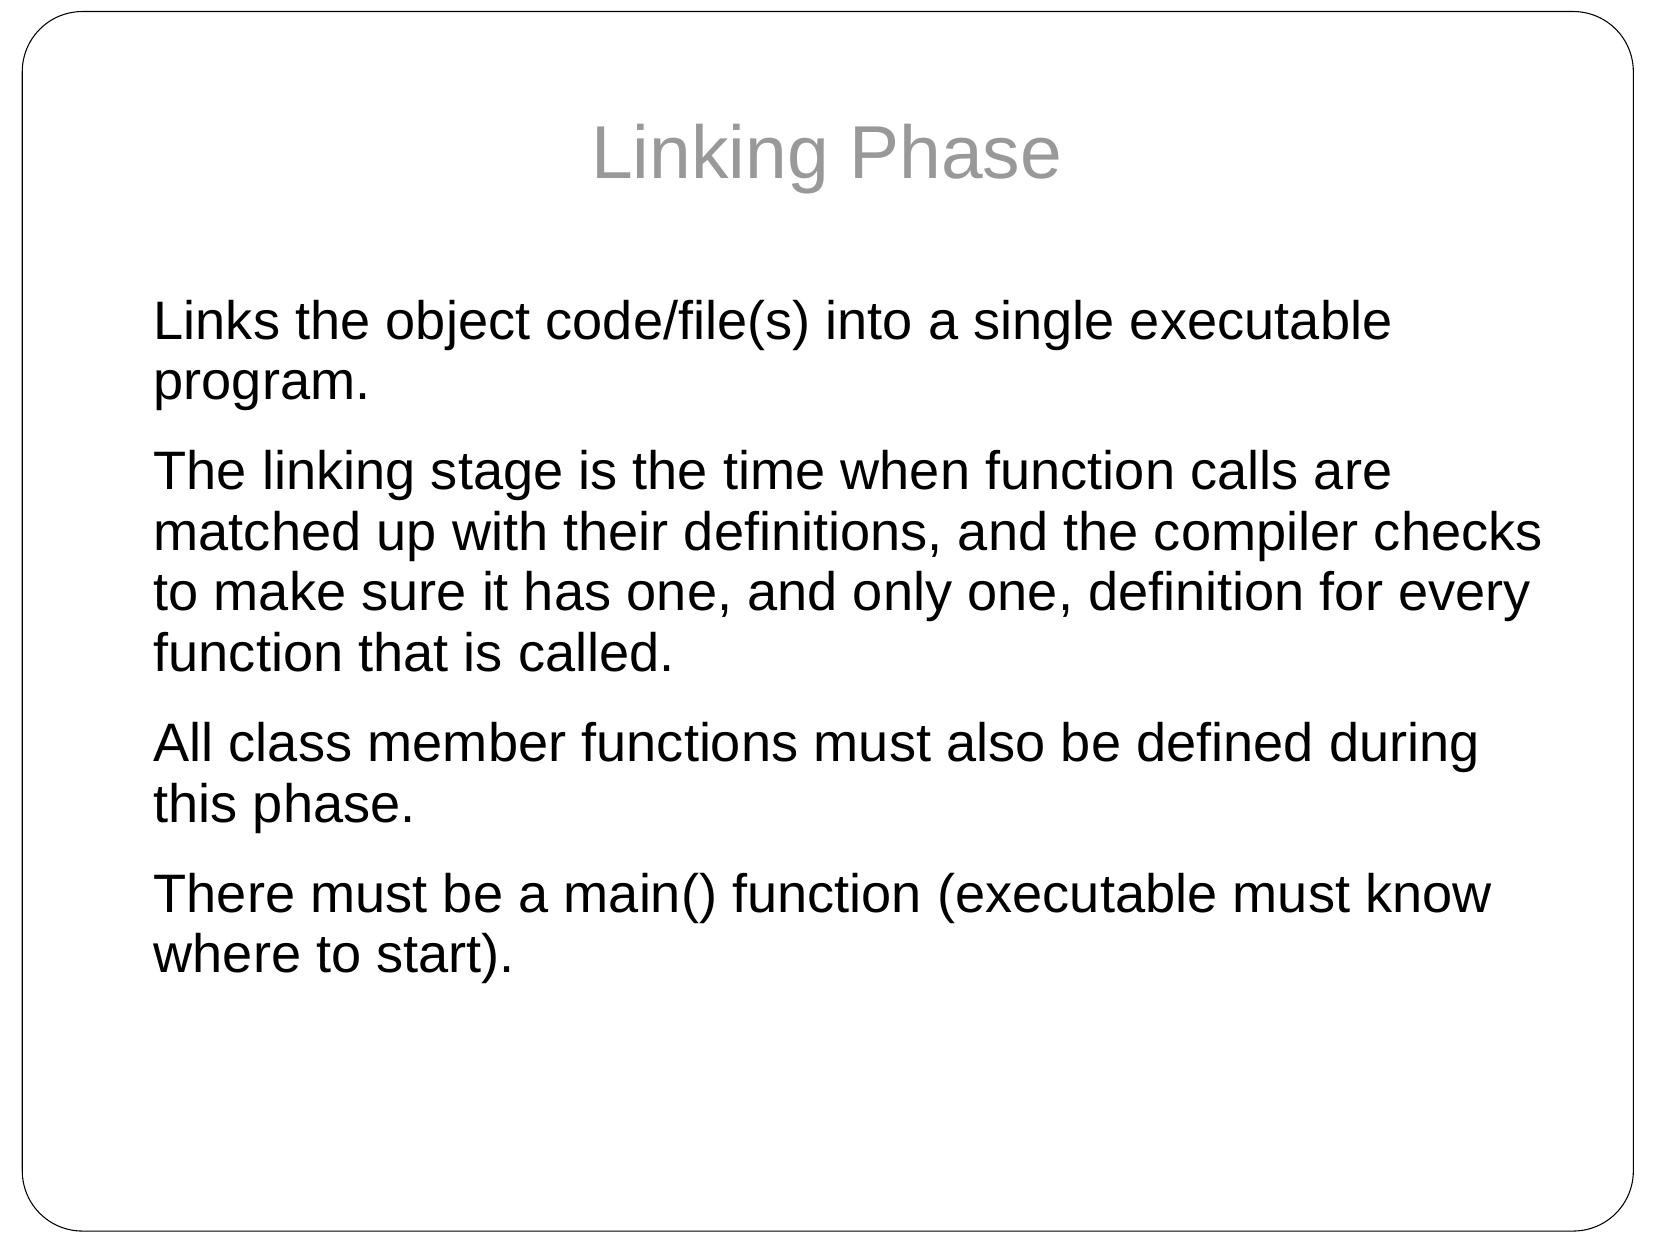

# Linking Phase
Links the object code/file(s) into a single executable program.
The linking stage is the time when function calls are matched up with their definitions, and the compiler checks to make sure it has one, and only one, definition for every function that is called.
All class member functions must also be defined during this phase.
There must be a main() function (executable must know where to start).